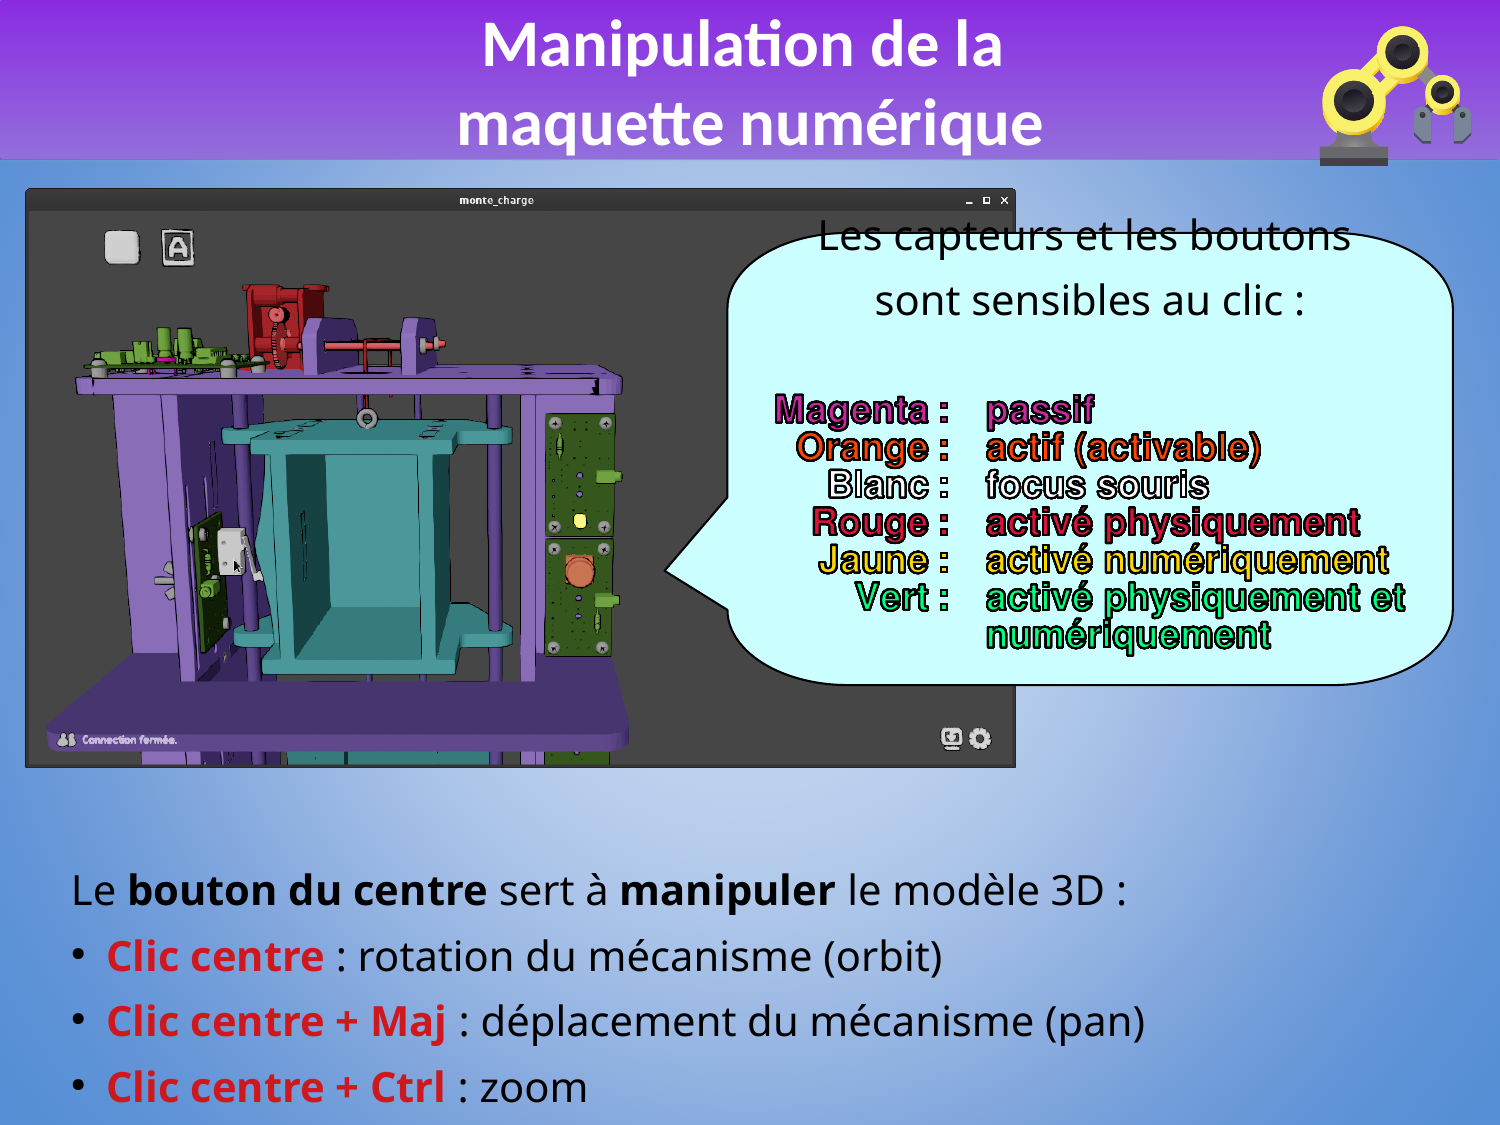

Manipulation de la
maquette numérique
Magenta :
Orange :
Blanc :
Rouge :
Jaune :
Vert :
passif
actif (activable)
focus souris
activé physiquement
activé numériquement
activé physiquement et
numériquement
Les capteurs et les boutons
sont sensibles au clic :
Le bouton du centre sert à manipuler le modèle 3D :
Clic centre : rotation du mécanisme (orbit)
Clic centre + Maj : déplacement du mécanisme (pan)
Clic centre + Ctrl : zoom
Molette : zoom